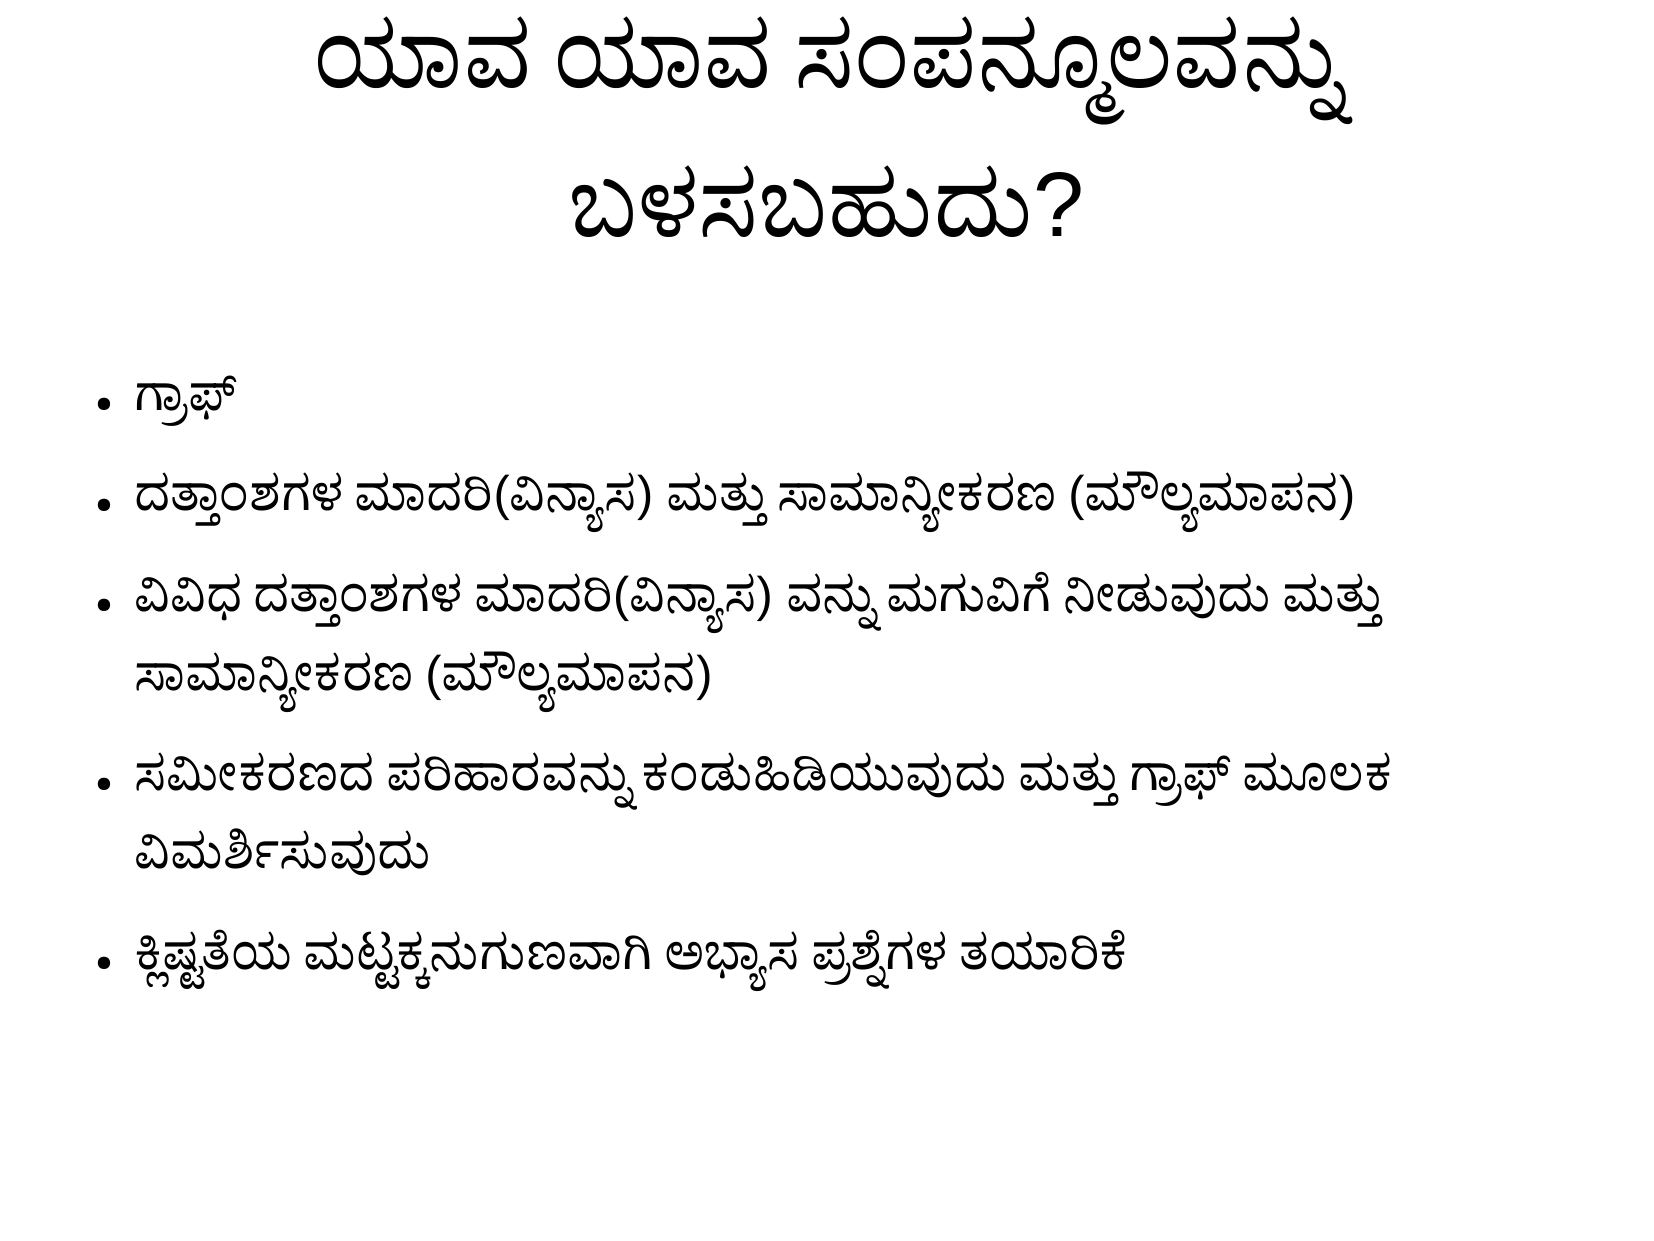

# ಯಾವ ಯಾವ ಸಂಪನ್ಮೂಲವನ್ನು ಬಳಸಬಹುದು?
ಗ್ರಾಫ್
ದತ್ತಾಂಶಗಳ ಮಾದರಿ(ವಿನ್ಯಾಸ) ಮತ್ತು ಸಾಮಾನ್ಯೀಕರಣ (ಮೌಲ್ಯಮಾಪನ)
ವಿವಿಧ ದತ್ತಾಂಶಗಳ ಮಾದರಿ(ವಿನ್ಯಾಸ) ವನ್ನು ಮಗುವಿಗೆ ನೀಡುವುದು ಮತ್ತು ಸಾಮಾನ್ಯೀಕರಣ (ಮೌಲ್ಯಮಾಪನ)
ಸಮೀಕರಣದ ಪರಿಹಾರವನ್ನು ಕಂಡುಹಿಡಿಯುವುದು ಮತ್ತು ಗ್ರಾಫ್ ಮೂಲಕ ವಿಮರ್ಶಿಸುವುದು
ಕ್ಲಿಷ್ಟತೆಯ ಮಟ್ಟಕ್ಕನುಗುಣವಾಗಿ ಅಭ್ಯಾಸ ಪ್ರಶ್ನೆಗಳ ತಯಾರಿಕೆ